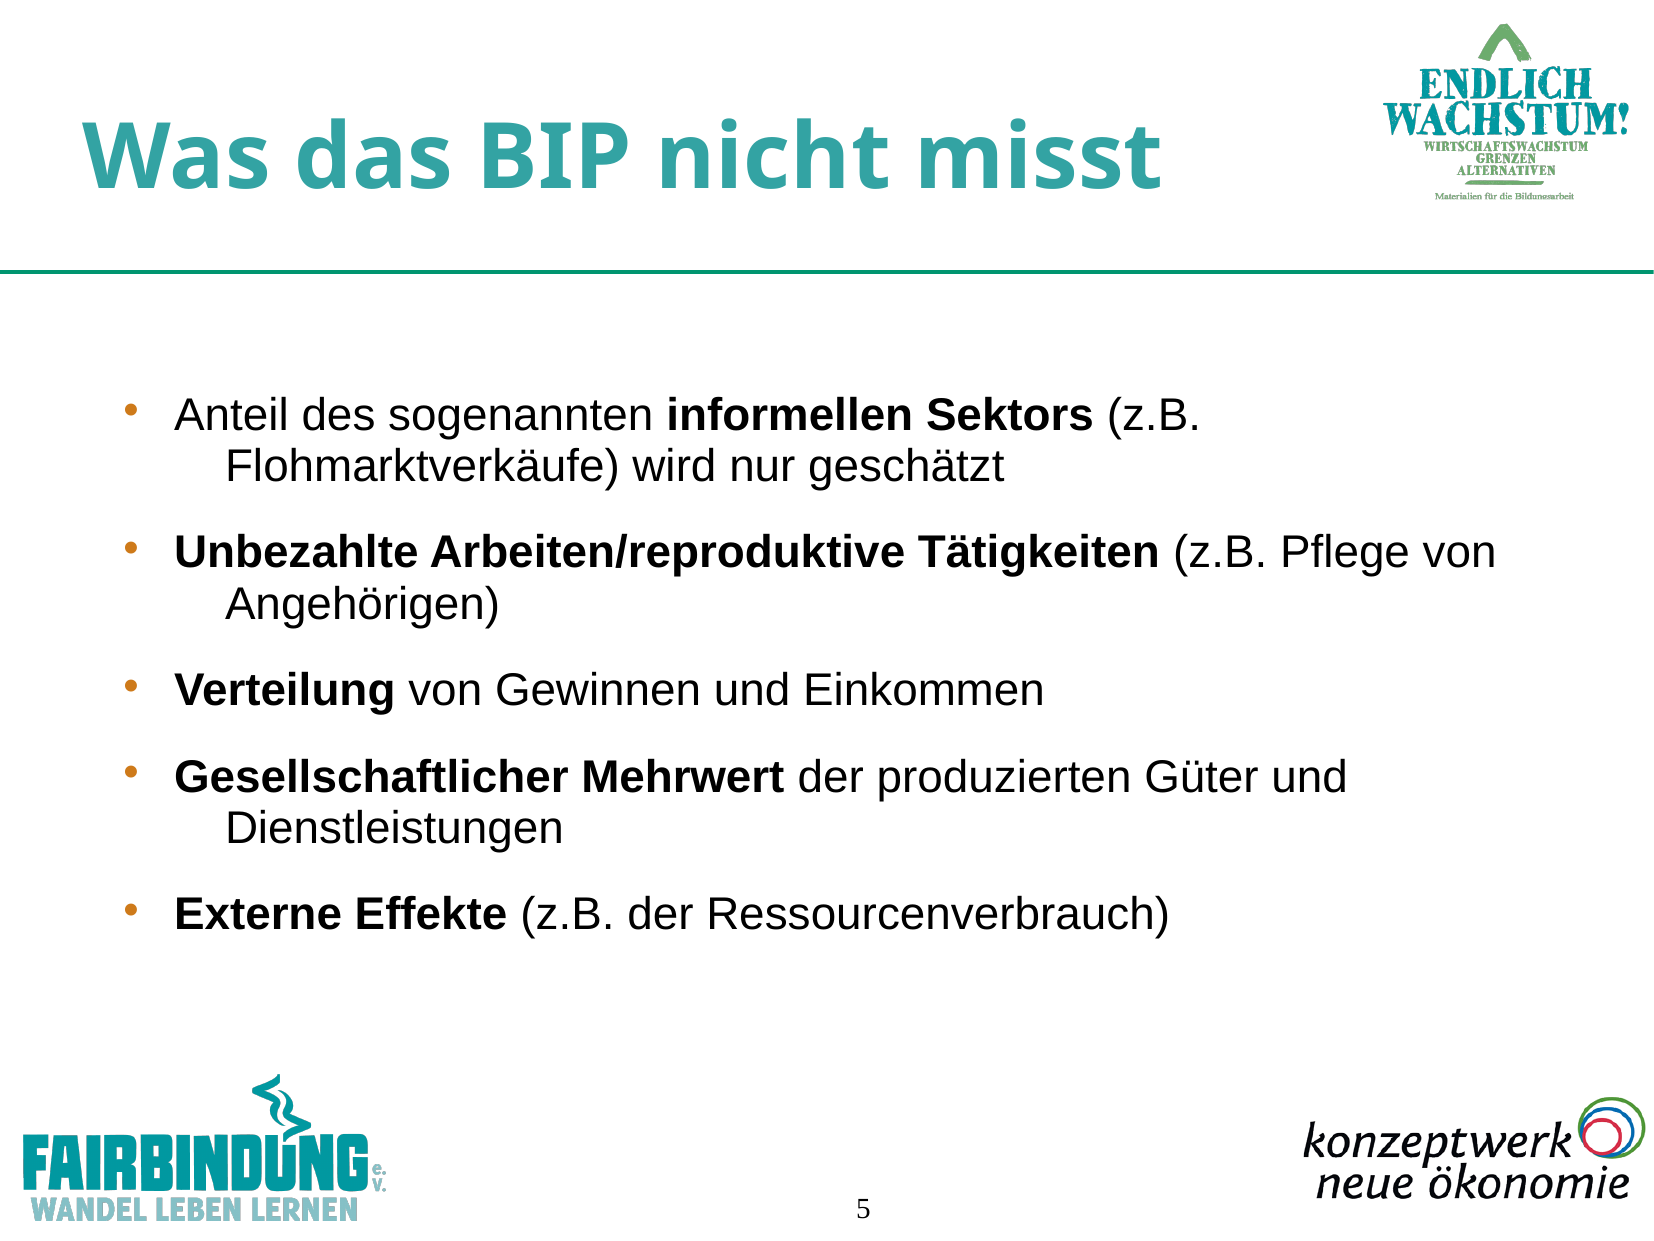

# Was das BIP nicht misst
Anteil des sogenannten informellen Sektors (z.B. Flohmarktverkäufe) wird nur geschätzt
Unbezahlte Arbeiten/reproduktive Tätigkeiten (z.B. Pflege von Angehörigen)
Verteilung von Gewinnen und Einkommen
Gesellschaftlicher Mehrwert der produzierten Güter und Dienstleistungen
Externe Effekte (z.B. der Ressourcenverbrauch)
5